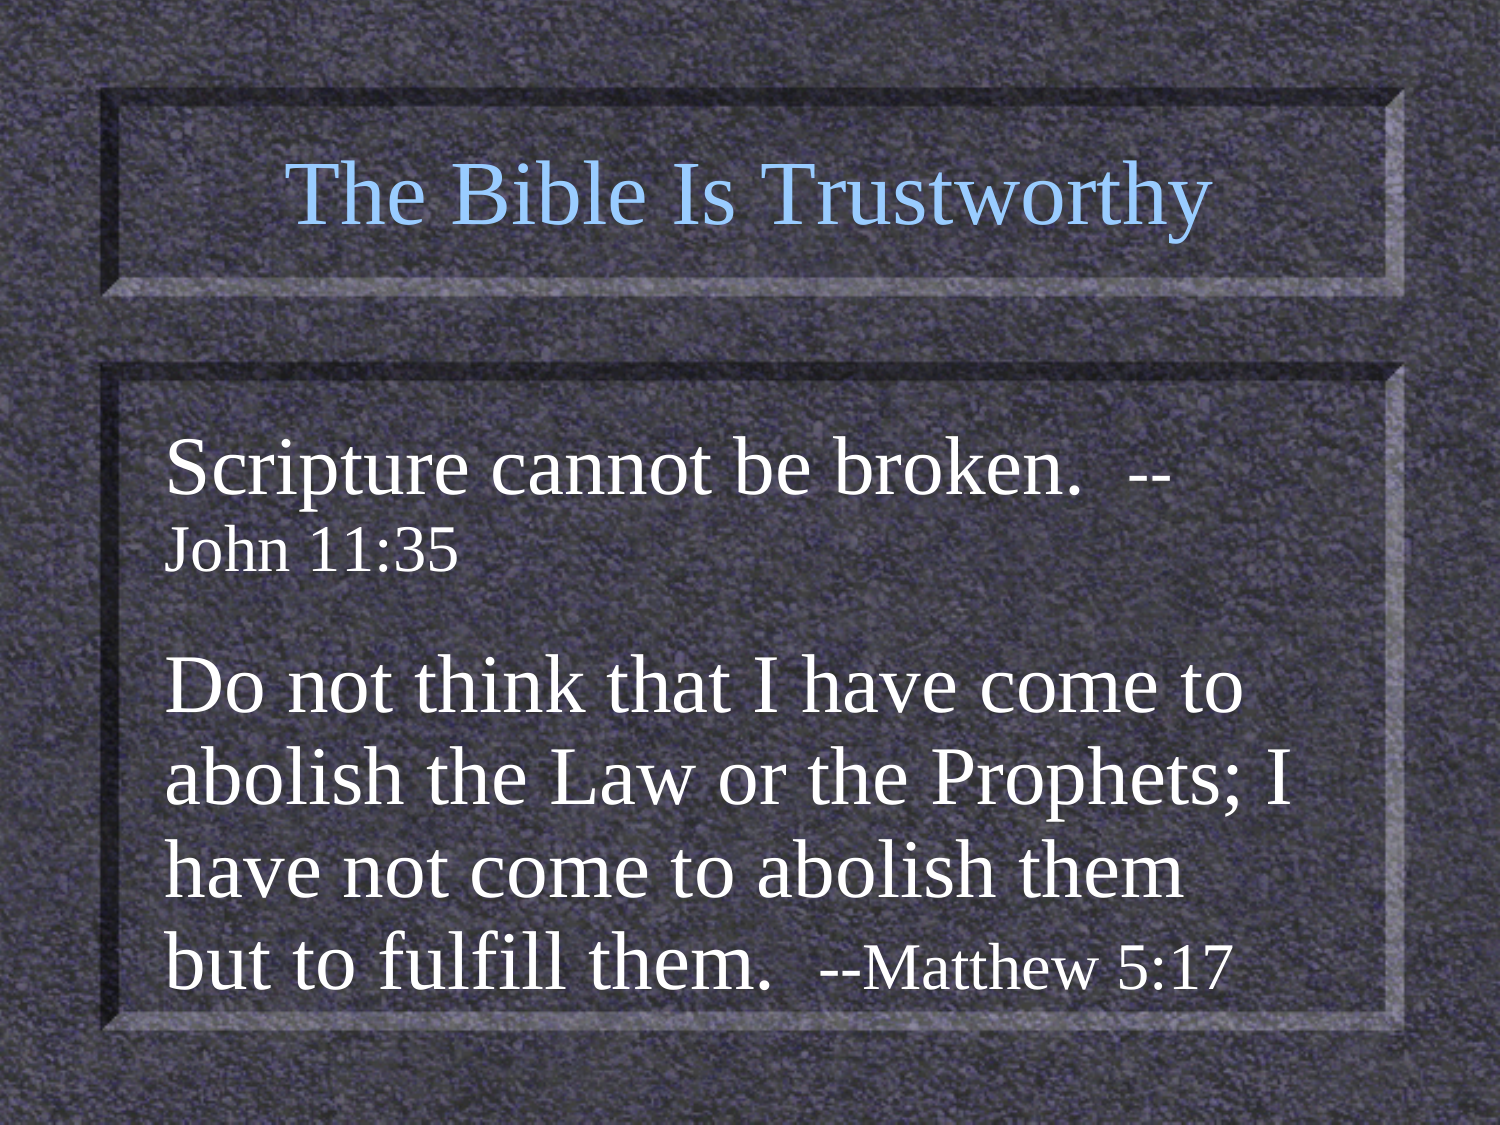

# The Bible Is Trustworthy
Scripture cannot be broken. --John 11:35
Do not think that I have come to abolish the Law or the Prophets; I have not come to abolish them but to fulfill them. --Matthew 5:17